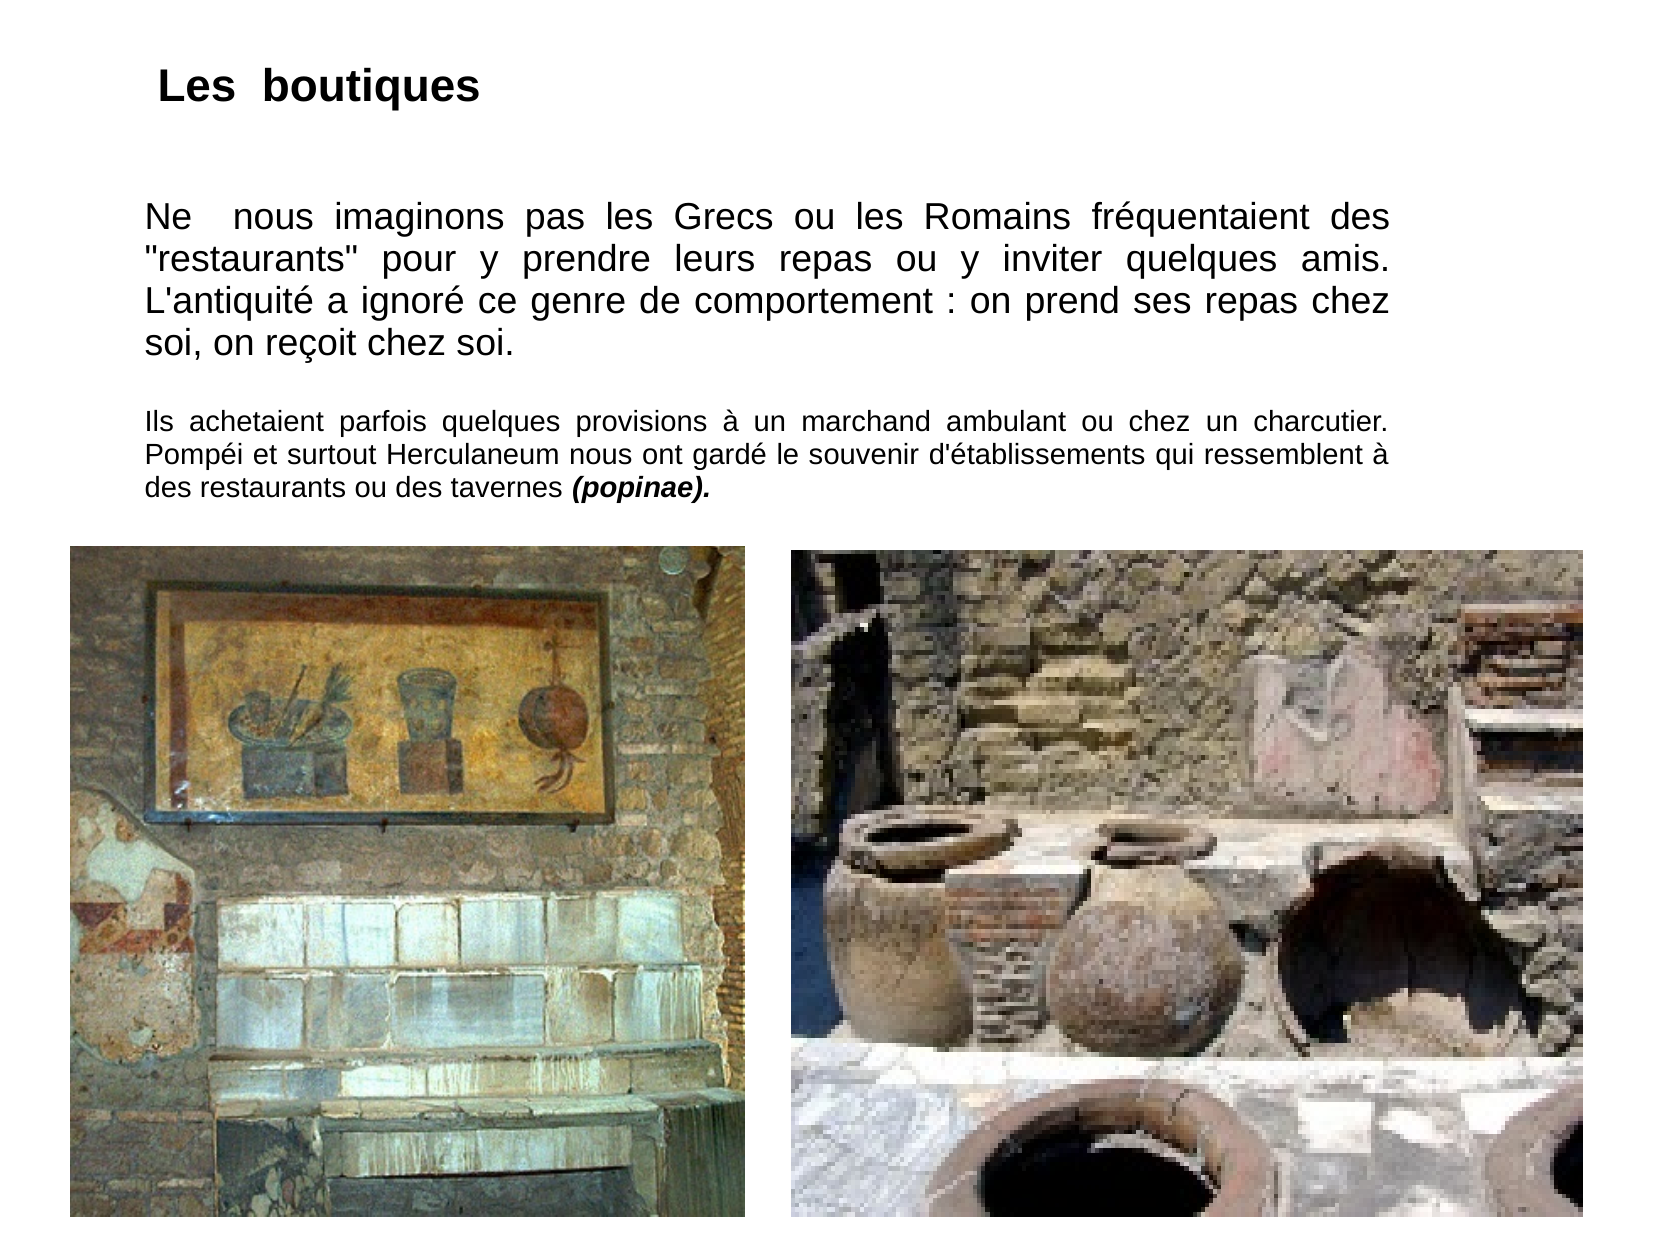

Les boutiques
Ne nous imaginons pas les Grecs ou les Romains fréquentaient des "restaurants" pour y prendre leurs repas ou y inviter quelques amis. L'antiquité a ignoré ce genre de comportement : on prend ses repas chez soi, on reçoit chez soi.
Ils achetaient parfois quelques provisions à un marchand ambulant ou chez un charcutier. Pompéi et surtout Herculaneum nous ont gardé le souvenir d'établissements qui ressemblent à des restaurants ou des tavernes (popinae).